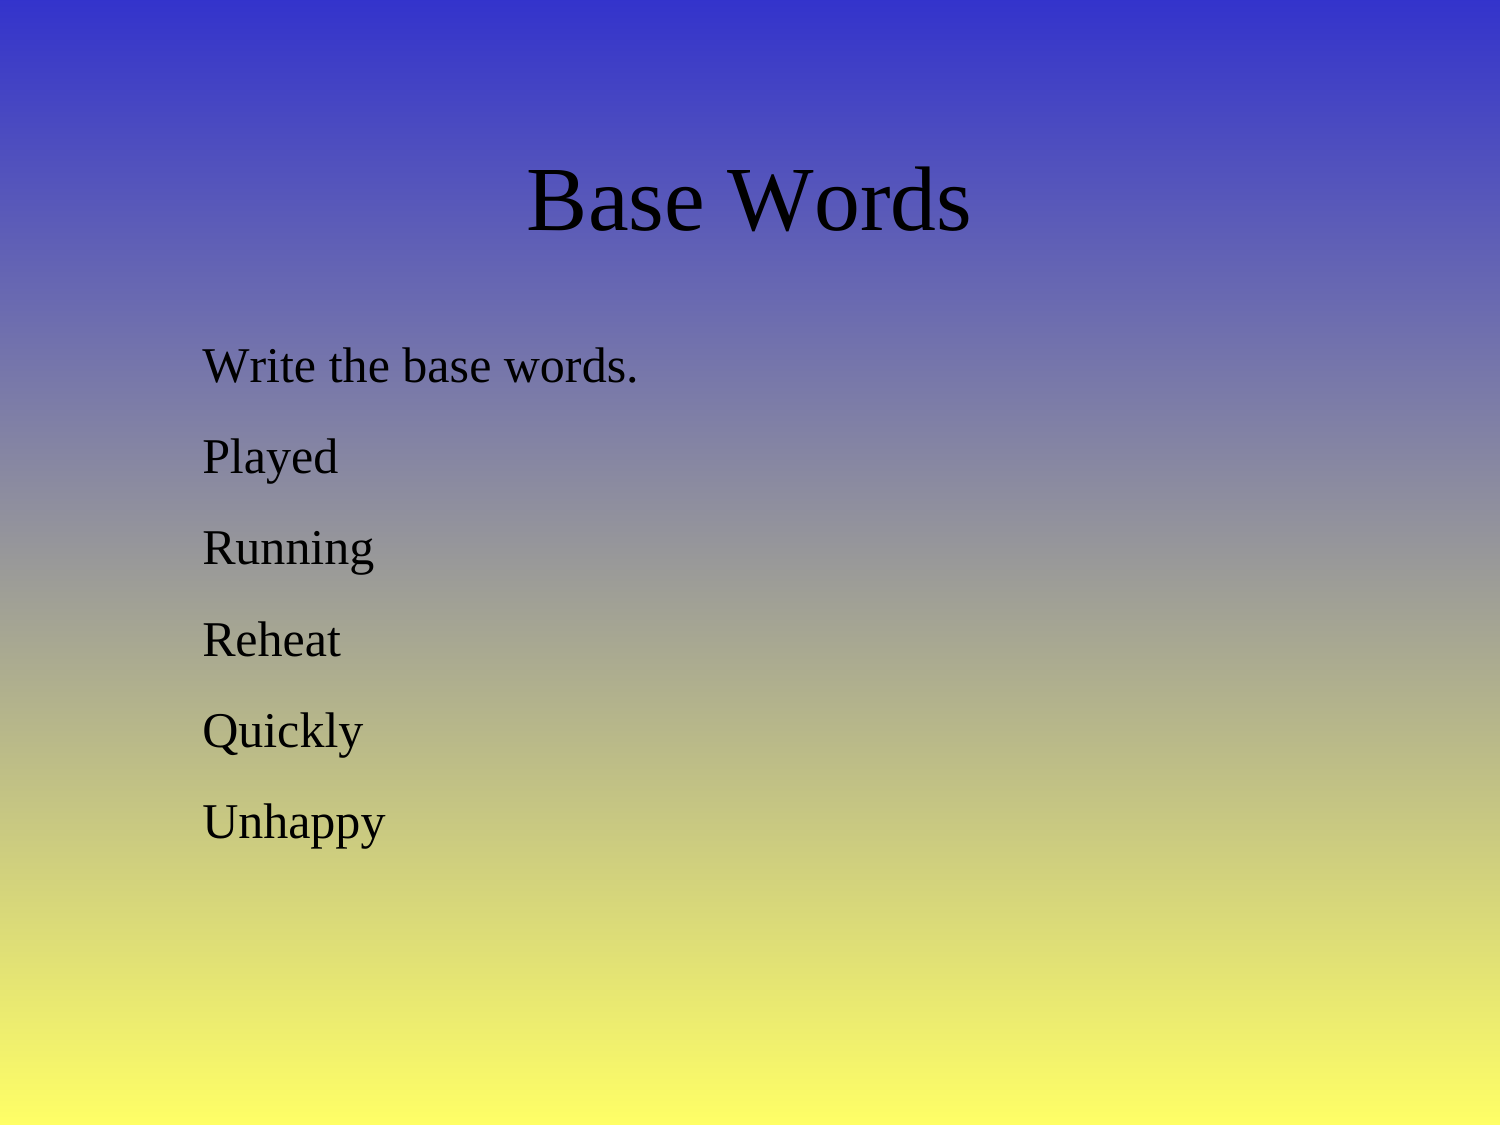

# Base Words
Write the base words.
Played
Running
Reheat
Quickly
Unhappy